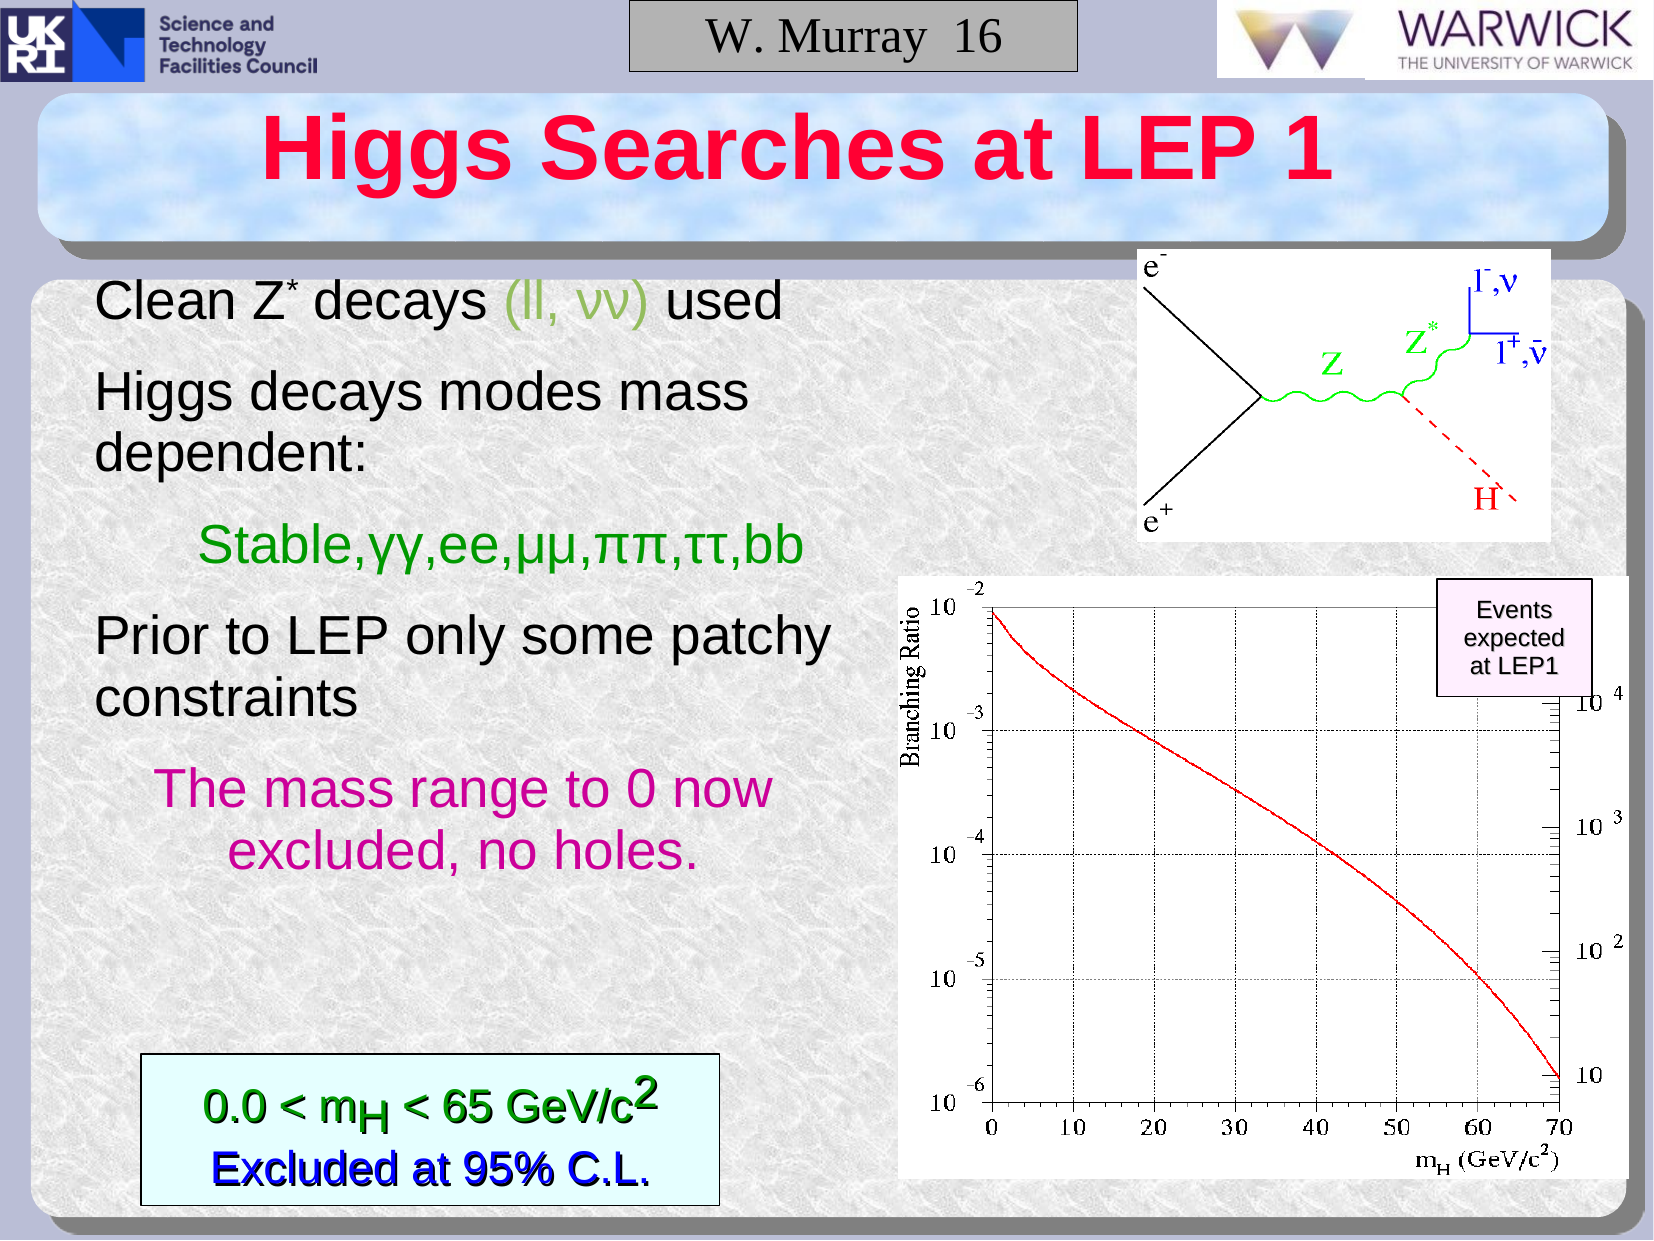

# Higgs Searches at LEP 1
Clean Z* decays (ll, νν) used
Higgs decays modes mass dependent:
Stable,γγ,ee,μμ,ππ,ττ,bb
Prior to LEP only some patchy constraints
The mass range to 0 now excluded, no holes.
Events
expected
at LEP1
0.0 < mH < 65 GeV/c2
Excluded at 95% C.L.